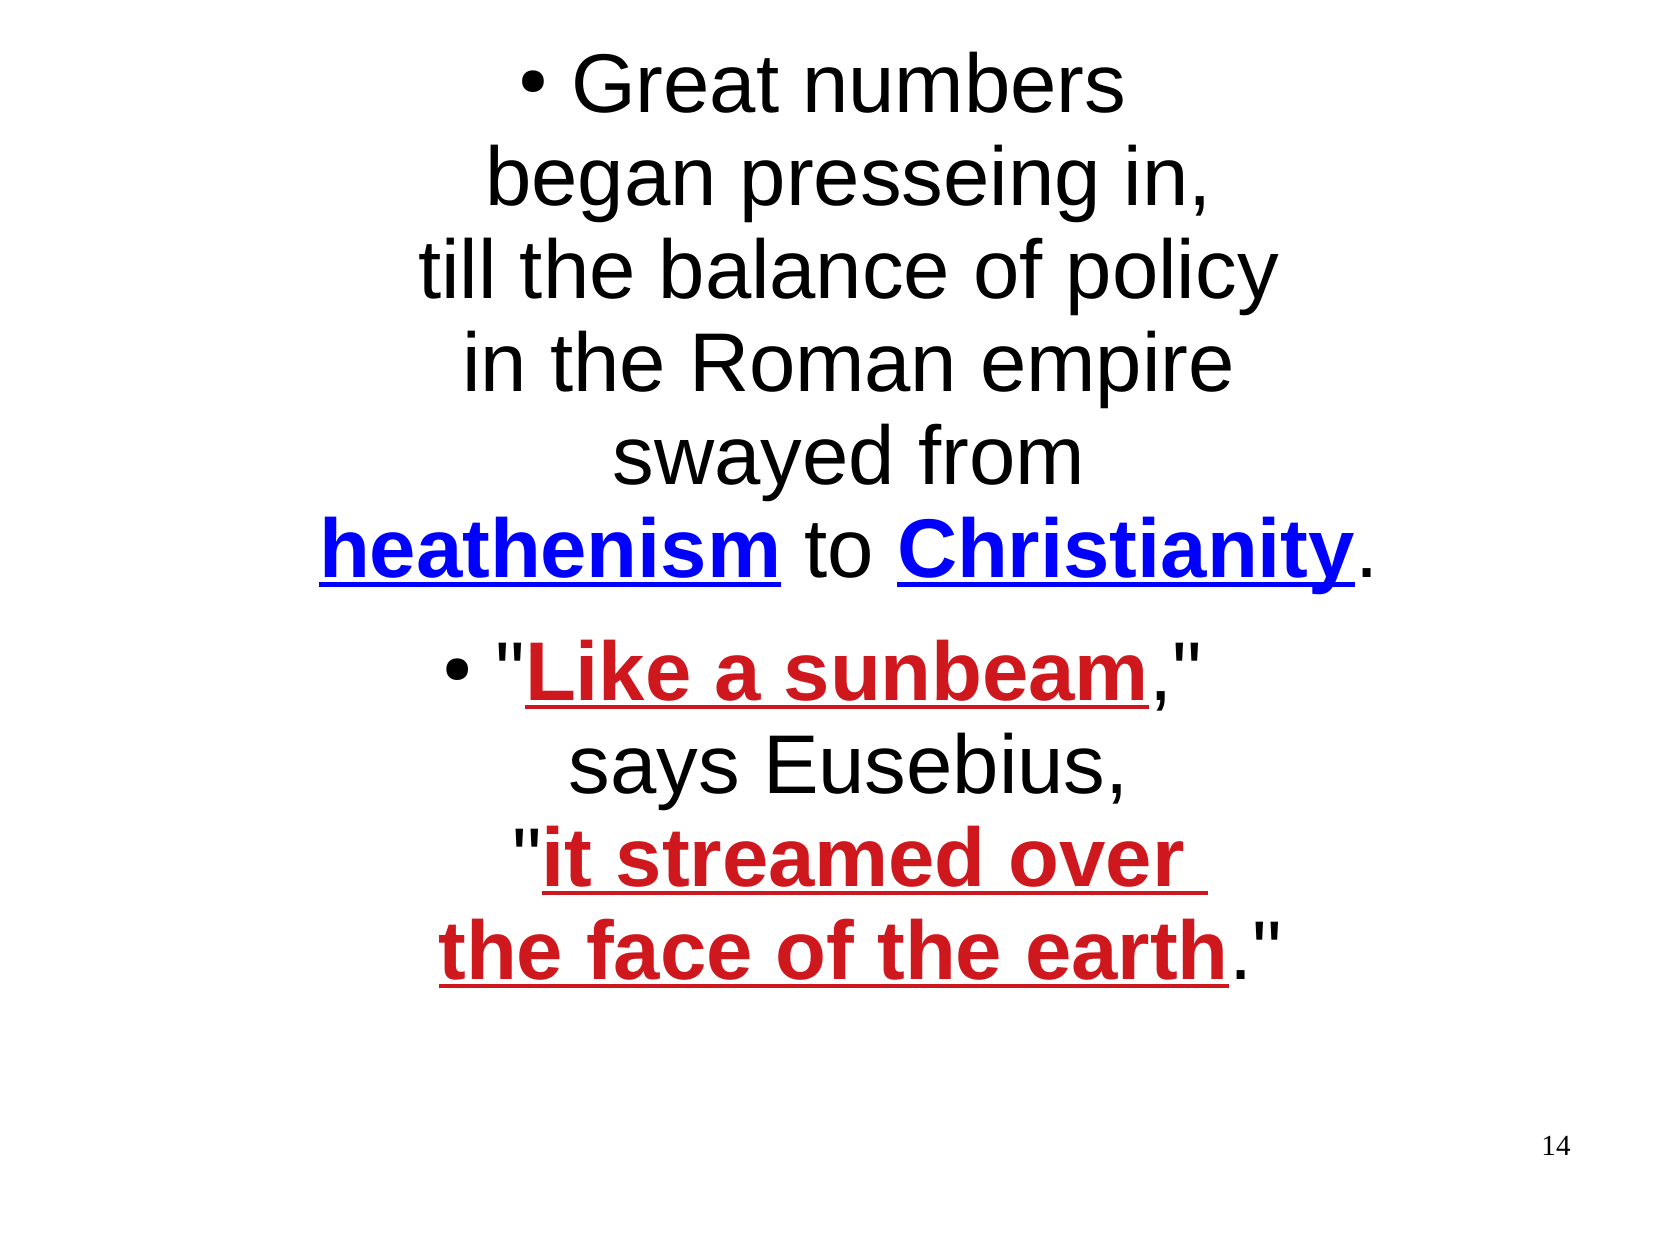

# Great numbers began presseing in, till the balance of policy in the Roman empire swayed from heathenism to Christianity.
"Like a sunbeam,"
says Eusebius,
"it streamed over
the face of the earth."
14